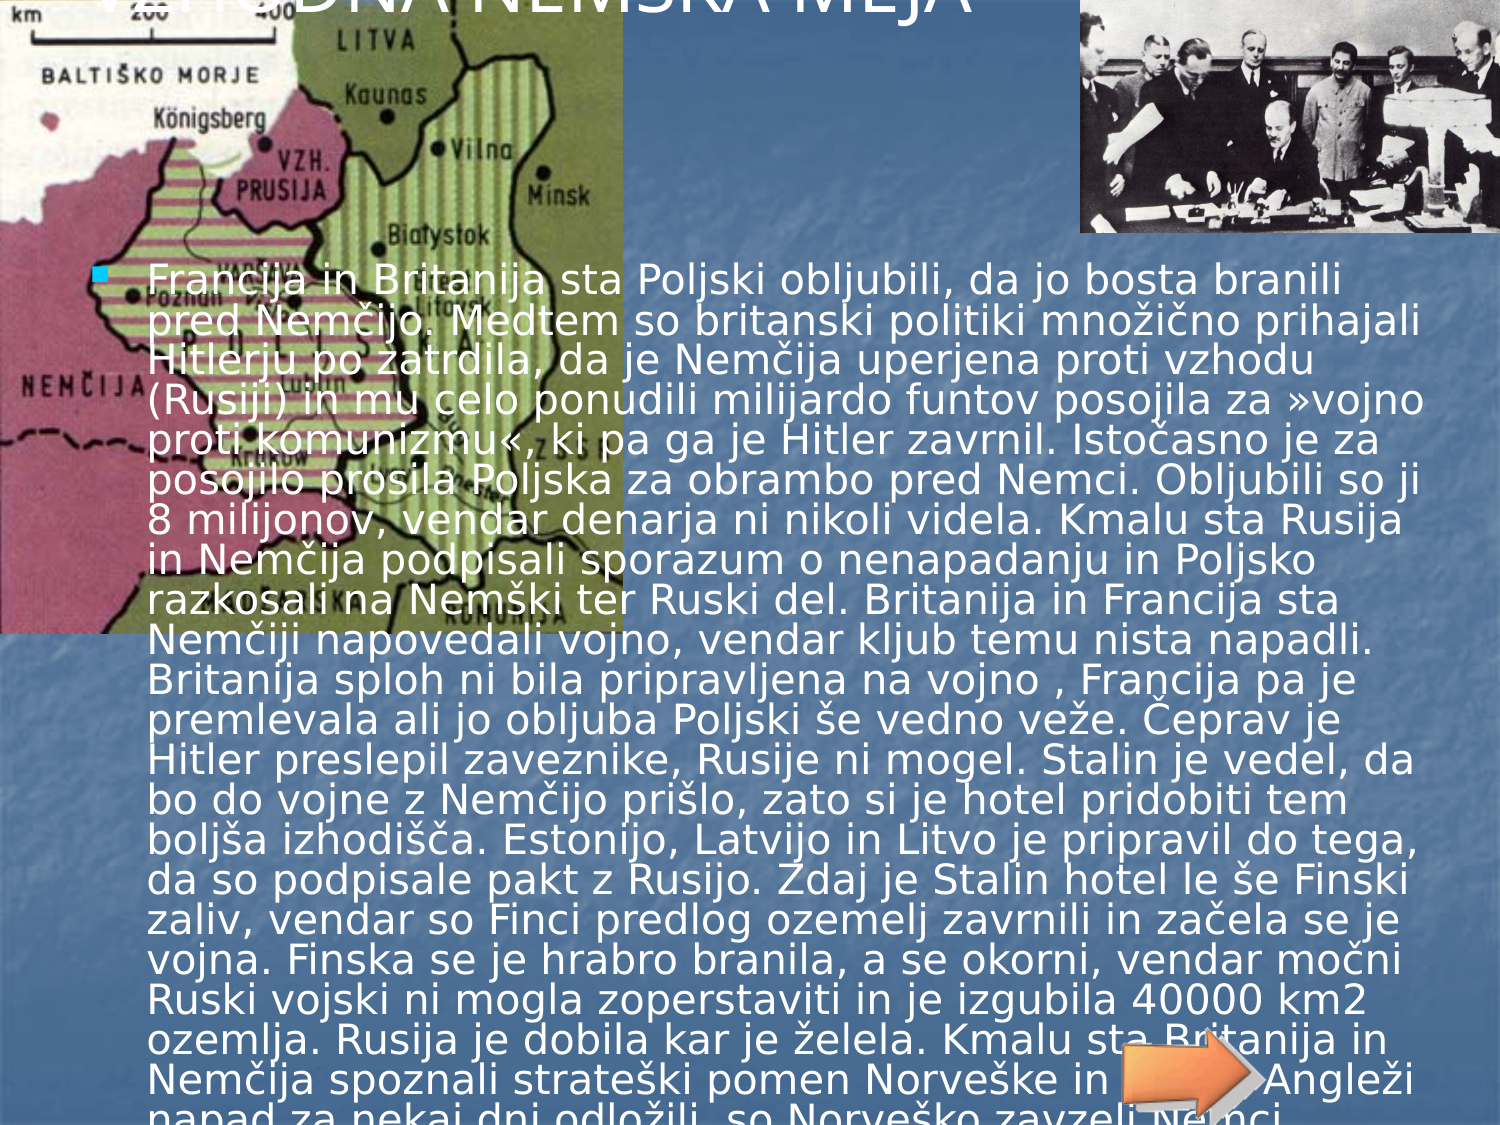

VZHODNA NEMŠKA MEJA
# Francija in Britanija sta Poljski obljubili, da jo bosta branili pred Nemčijo. Medtem so britanski politiki množično prihajali Hitlerju po zatrdila, da je Nemčija uperjena proti vzhodu (Rusiji) in mu celo ponudili milijardo funtov posojila za »vojno proti komunizmu«, ki pa ga je Hitler zavrnil. Istočasno je za posojilo prosila Poljska za obrambo pred Nemci. Obljubili so ji 8 milijonov, vendar denarja ni nikoli videla. Kmalu sta Rusija in Nemčija podpisali sporazum o nenapadanju in Poljsko razkosali na Nemški ter Ruski del. Britanija in Francija sta Nemčiji napovedali vojno, vendar kljub temu nista napadli. Britanija sploh ni bila pripravljena na vojno , Francija pa je premlevala ali jo obljuba Poljski še vedno veže. Čeprav je Hitler preslepil zaveznike, Rusije ni mogel. Stalin je vedel, da bo do vojne z Nemčijo prišlo, zato si je hotel pridobiti tem boljša izhodišča. Estonijo, Latvijo in Litvo je pripravil do tega, da so podpisale pakt z Rusijo. Zdaj je Stalin hotel le še Finski zaliv, vendar so Finci predlog ozemelj zavrnili in začela se je vojna. Finska se je hrabro branila, a se okorni, vendar močni Ruski vojski ni mogla zoperstaviti in je izgubila 40000 km2 ozemlja. Rusija je dobila kar je želela. Kmalu sta Britanija in Nemčija spoznali strateški pomen Norveške in ker so Angleži napad za nekaj dni odložili, so Norveško zavzeli Nemci.